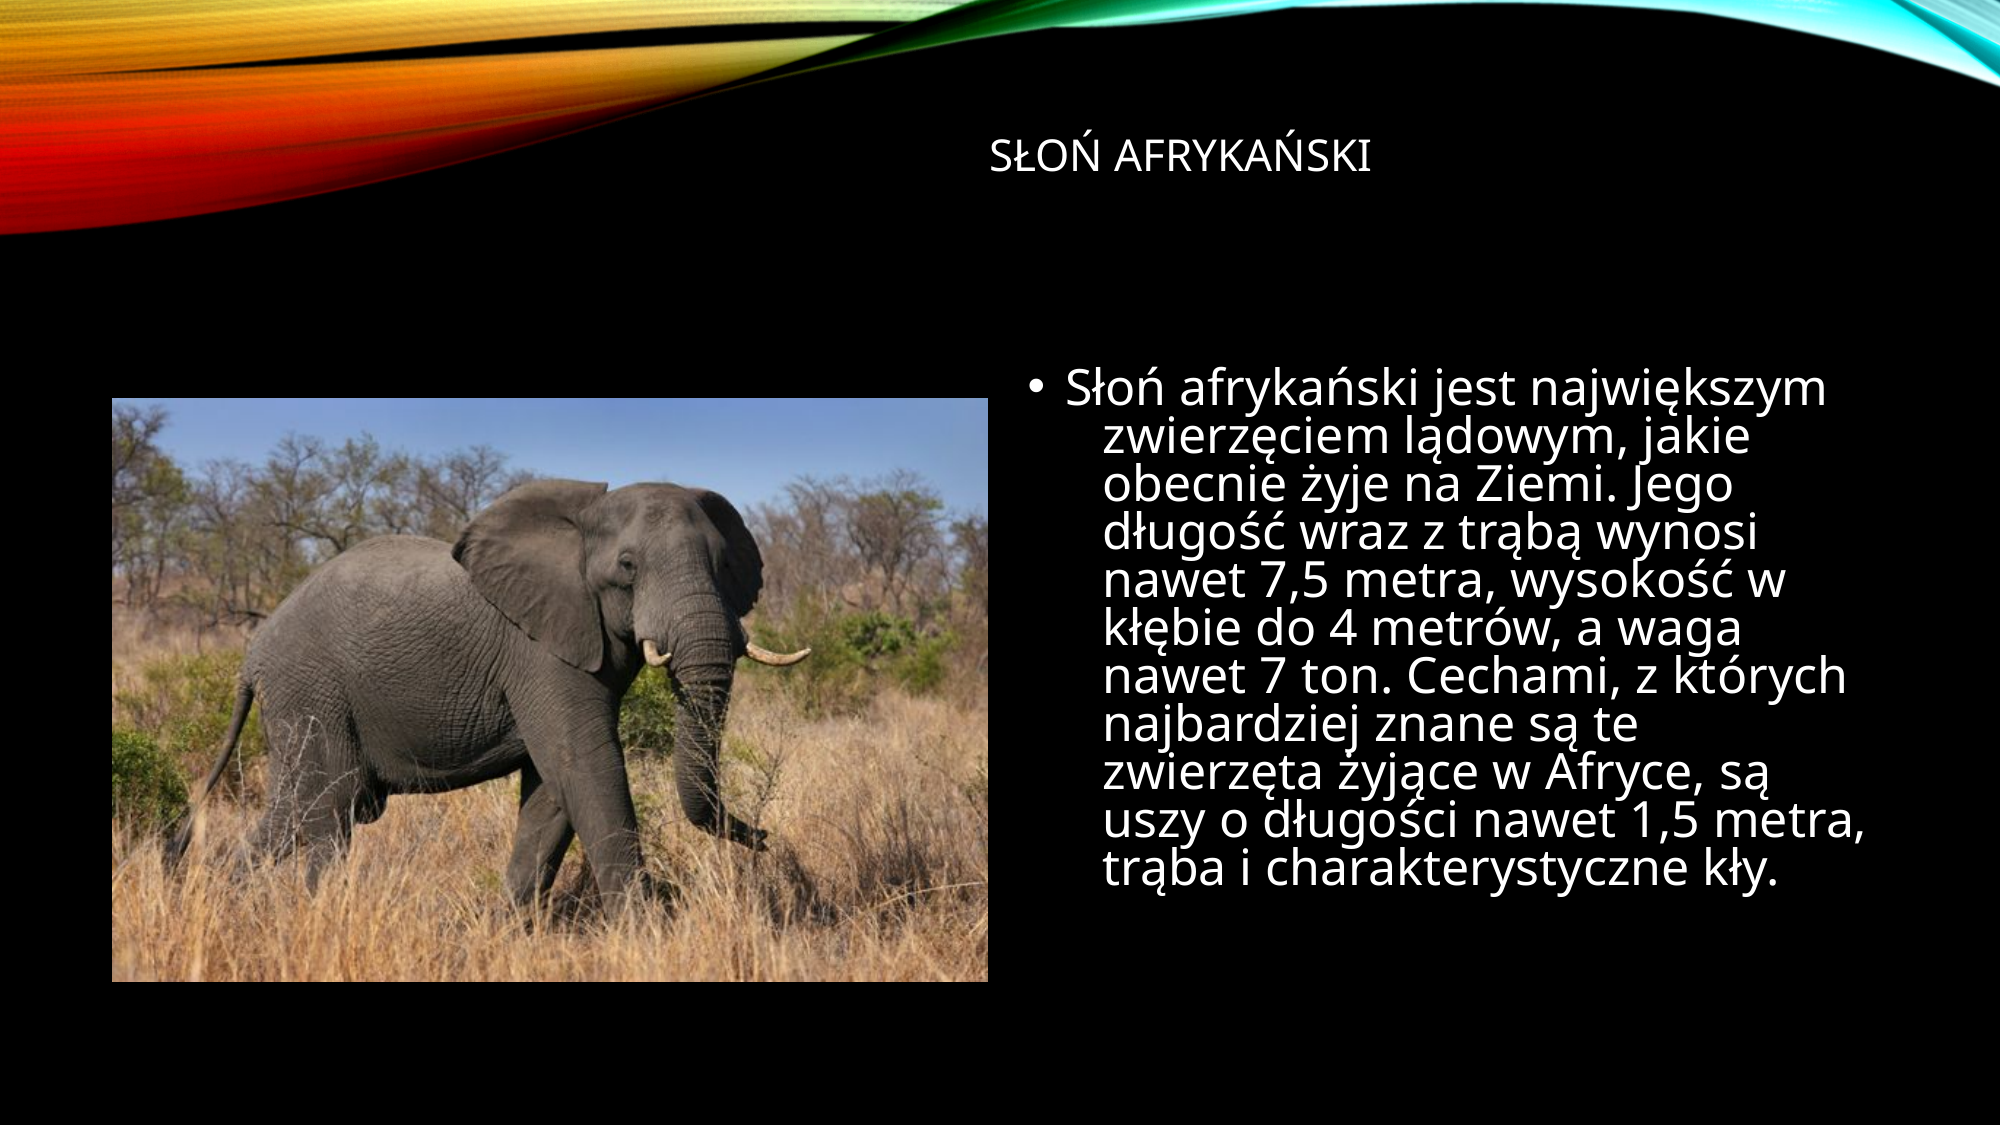

# Słoń afrykański
Słoń afrykański jest największym zwierzęciem lądowym, jakie obecnie żyje na Ziemi. Jego długość wraz z trąbą wynosi nawet 7,5 metra, wysokość w kłębie do 4 metrów, a waga nawet 7 ton. Cechami, z których najbardziej znane są te zwierzęta żyjące w Afryce, są uszy o długości nawet 1,5 metra, trąba i charakterystyczne kły.